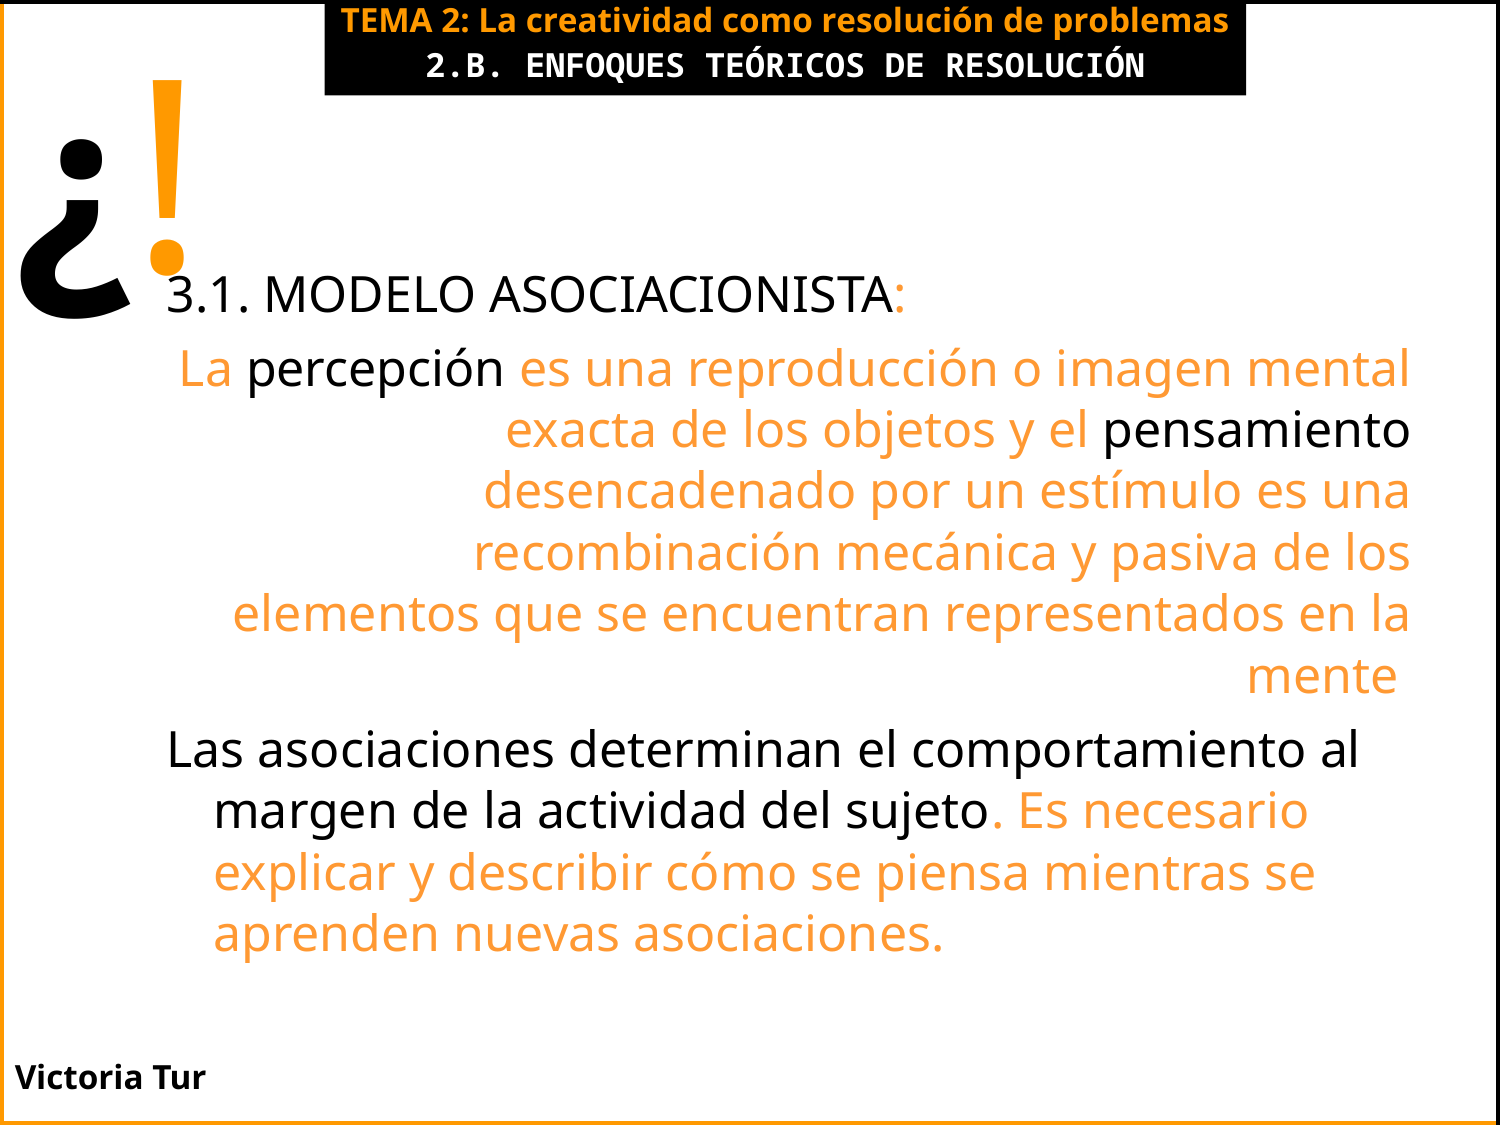

# 3.1. MODELO ASOCIACIONISTA:
La percepción es una reproducción o imagen mental exacta de los objetos y el pensamiento desencadenado por un estímulo es una recombinación mecánica y pasiva de los elementos que se encuentran representados en la mente
Las asociaciones determinan el comportamiento al margen de la actividad del sujeto. Es necesario explicar y describir cómo se piensa mientras se aprenden nuevas asociaciones.